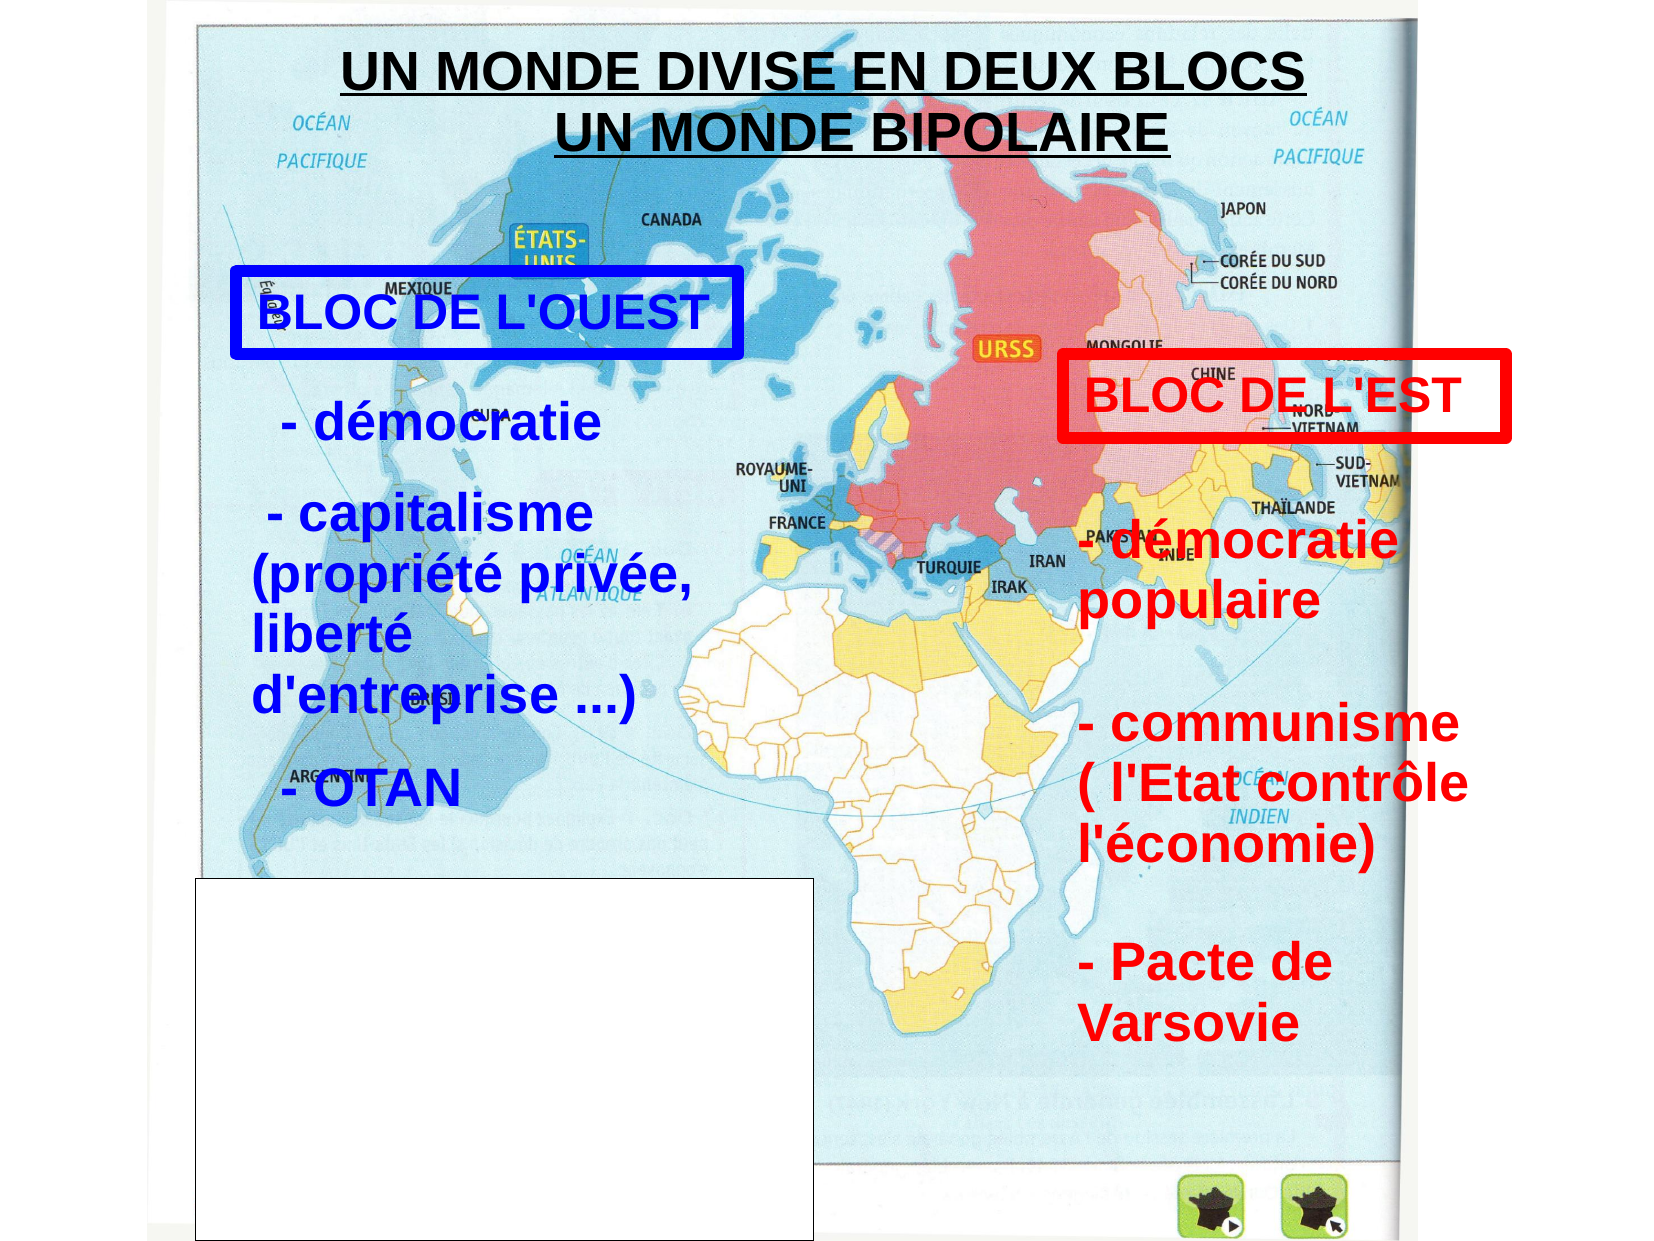

UN MONDE DIVISE EN DEUX BLOCS
UN MONDE BIPOLAIRE
BLOC DE L'OUEST
BLOC DE L'EST
- démocratie
 - capitalisme
(propriété privée,
liberté d'entreprise ...)
- démocratie populaire
- communisme
( l'Etat contrôle l'économie)
- OTAN
- Pacte de Varsovie